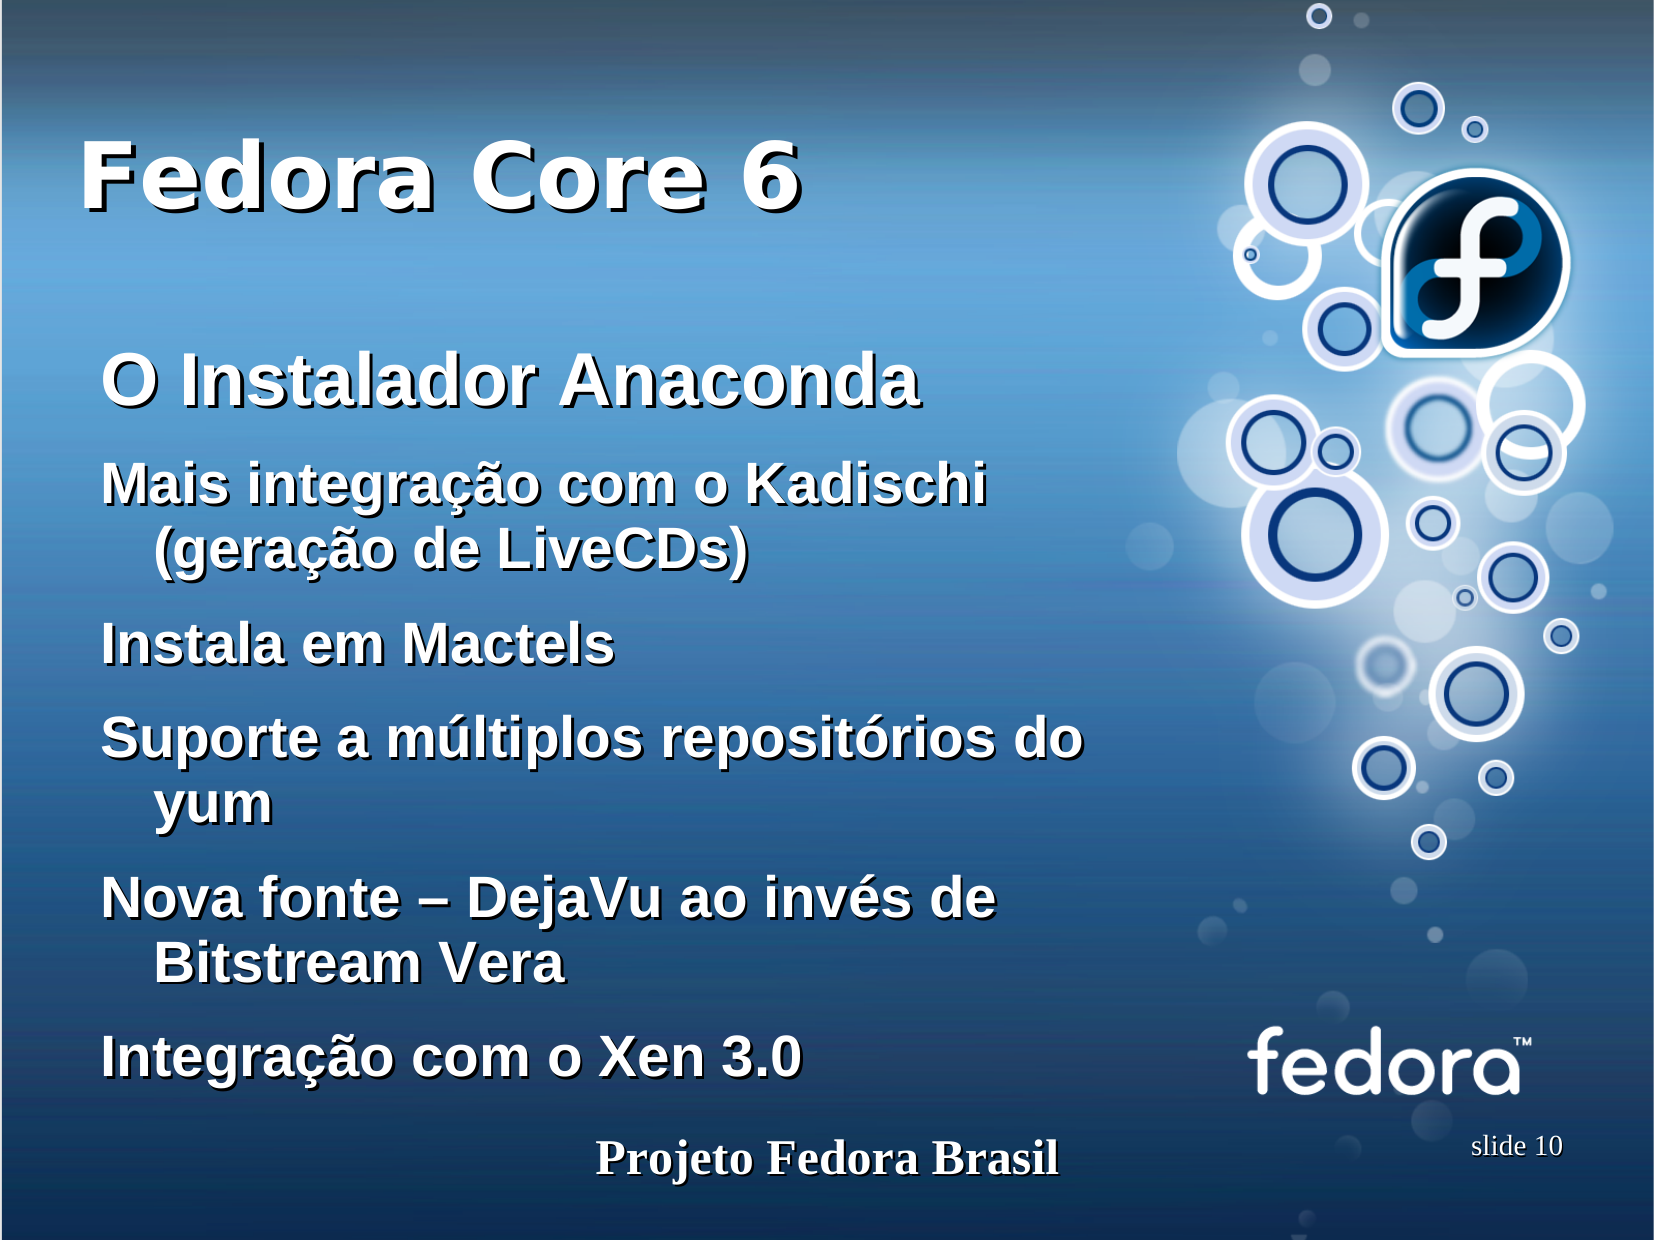

# Fedora Core 6
O Instalador Anaconda
Mais integração com o Kadischi (geração de LiveCDs)
Instala em Mactels
Suporte a múltiplos repositórios do yum
Nova fonte – DejaVu ao invés de Bitstream Vera
Integração com o Xen 3.0
10